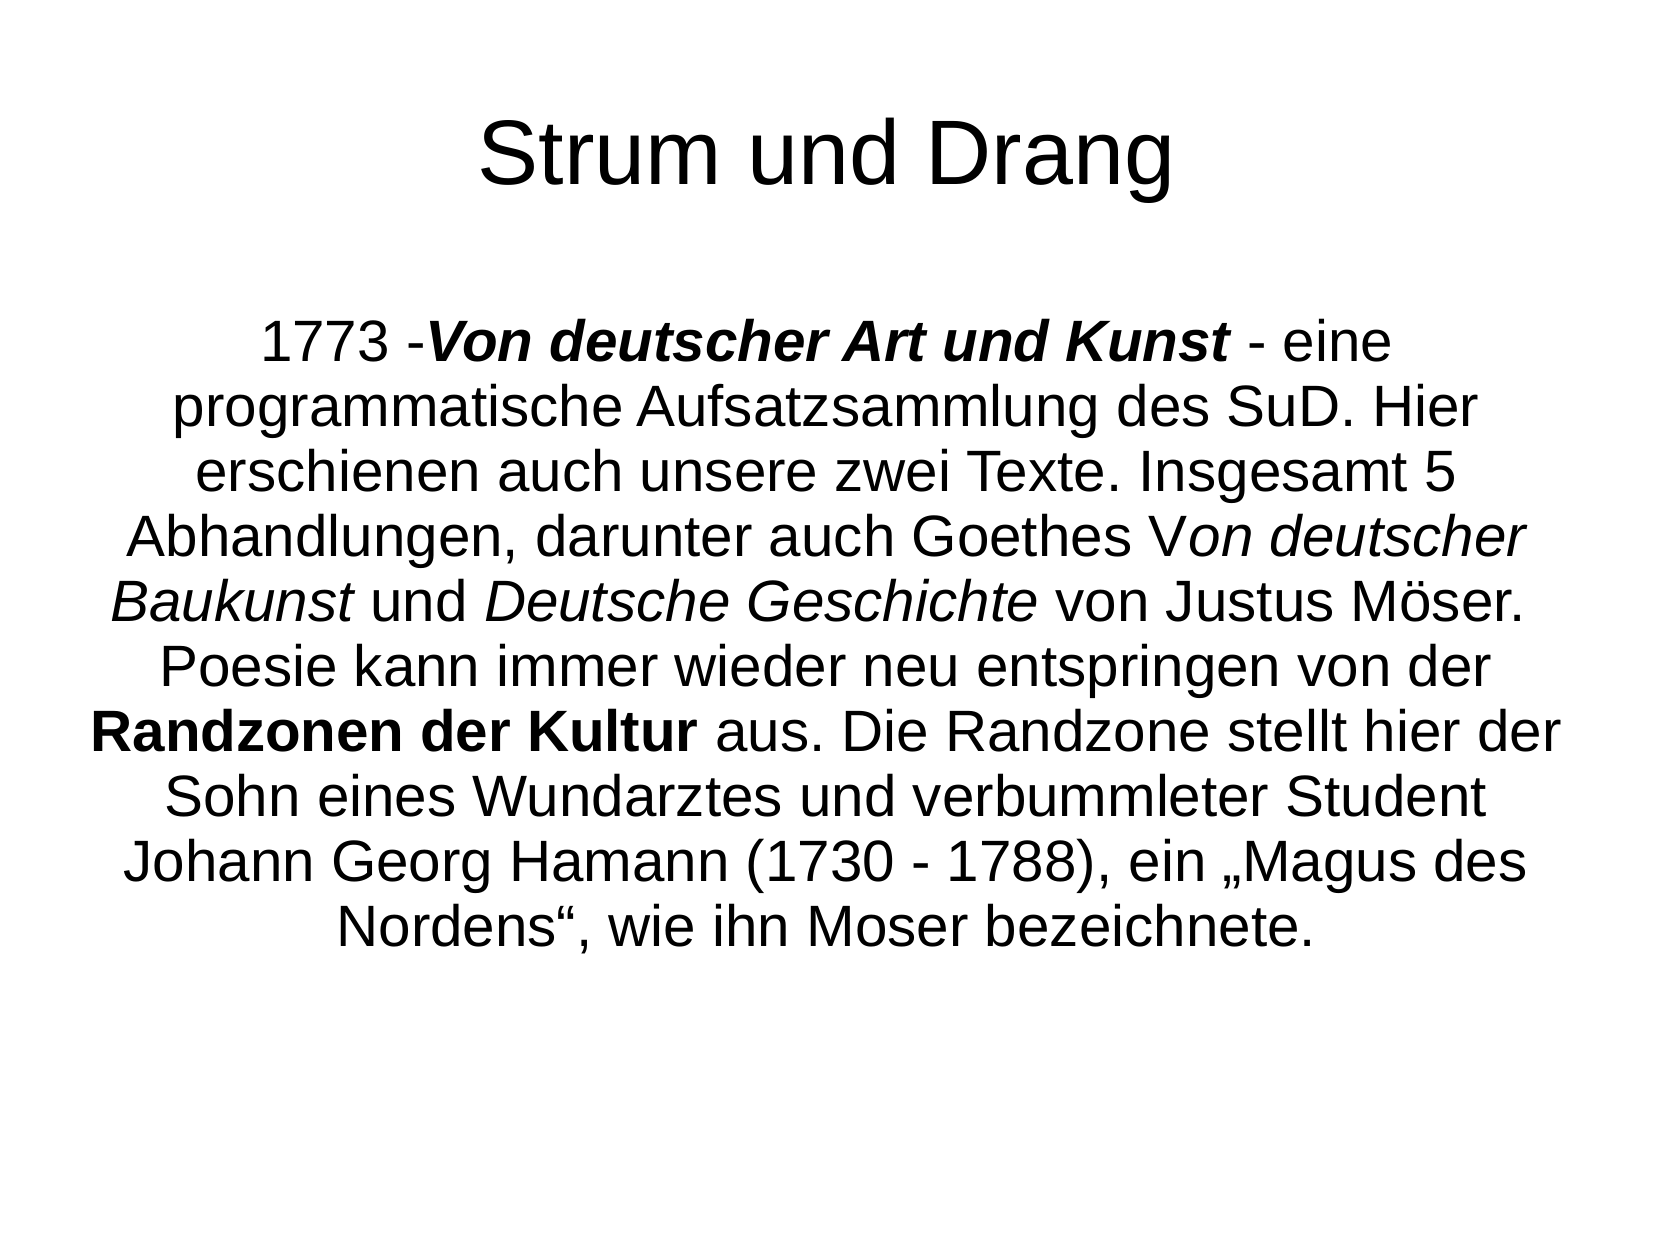

# Strum und Drang
1773 -Von deutscher Art und Kunst - eine programmatische Aufsatzsammlung des SuD. Hier erschienen auch unsere zwei Texte. Insgesamt 5 Abhandlungen, darunter auch Goethes Von deutscher Baukunst und Deutsche Geschichte von Justus Möser.
Poesie kann immer wieder neu entspringen von der Randzonen der Kultur aus. Die Randzone stellt hier der Sohn eines Wundarztes und verbummleter Student Johann Georg Hamann (1730 - 1788), ein „Magus des Nordens“, wie ihn Moser bezeichnete.